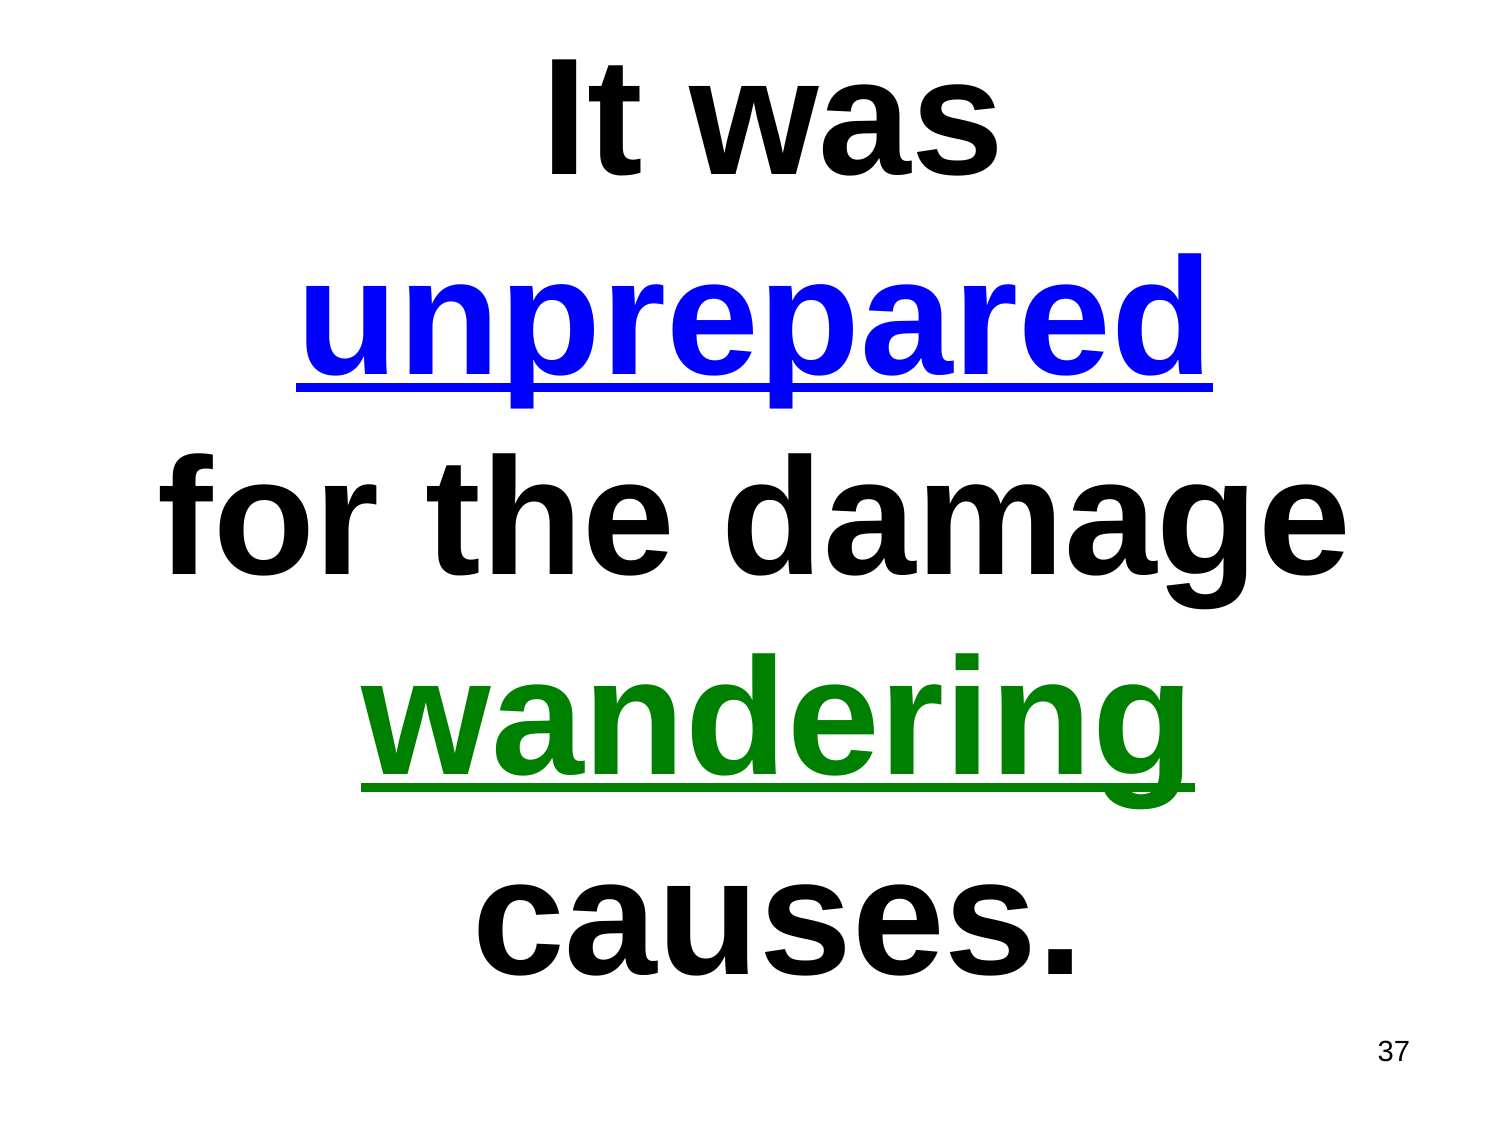

It was unprepared
for the damage wandering causes.